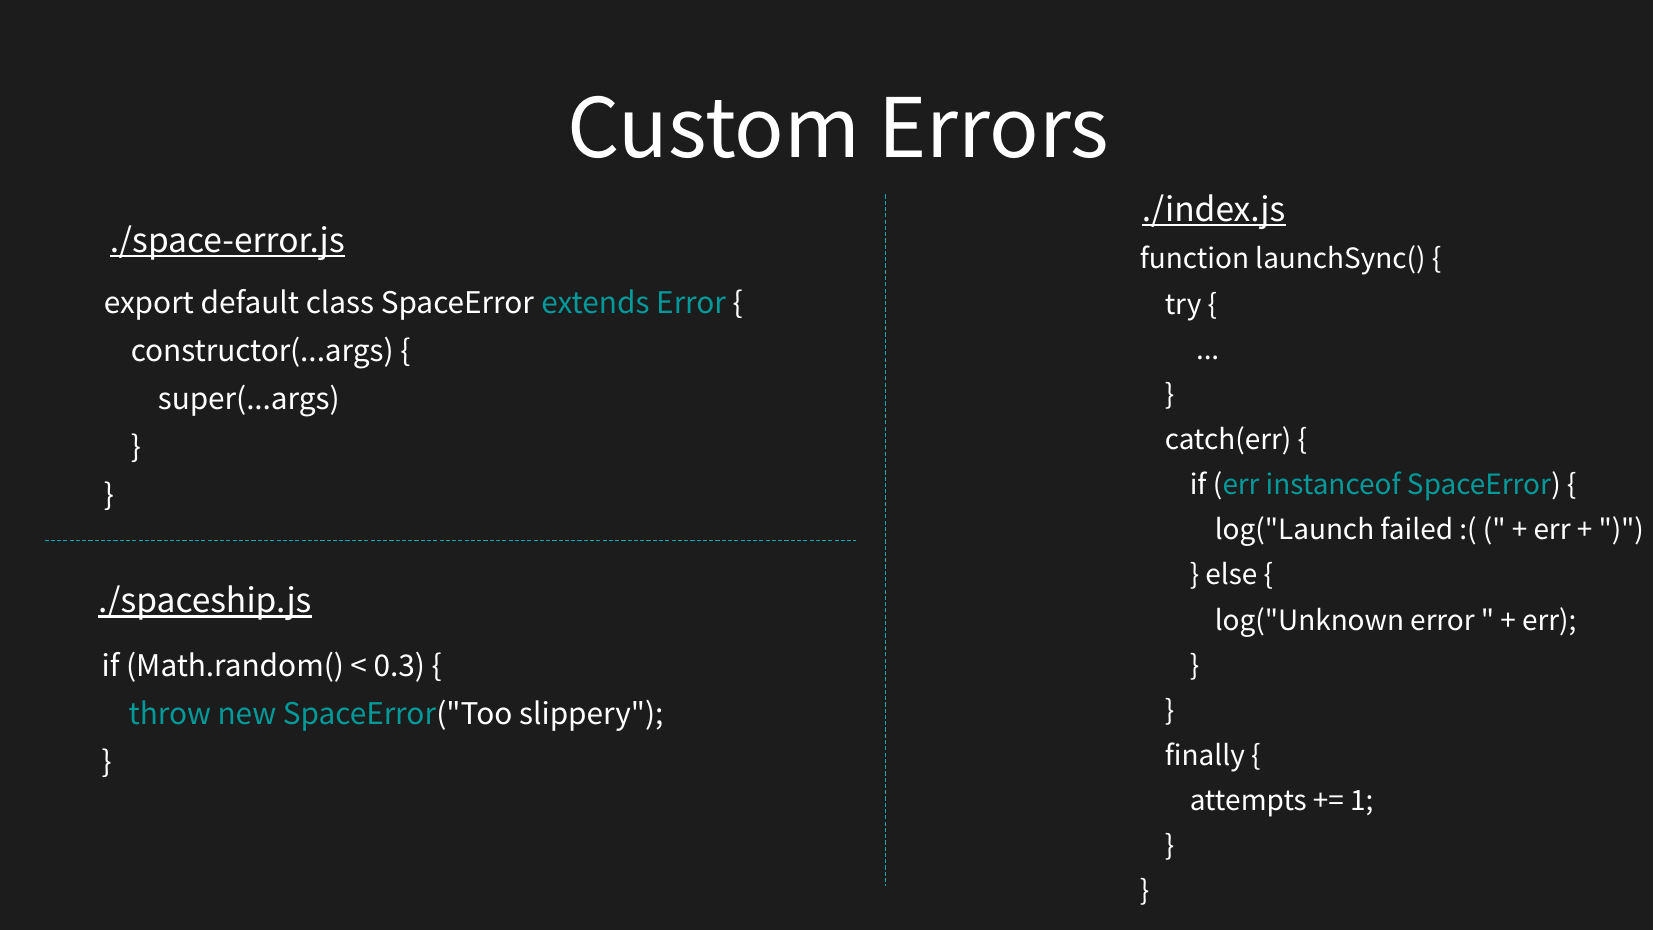

# Custom Errors
./index.js
./space-error.js
function launchSync() {
 try {
 ...
 }
 catch(err) {
 if (err instanceof SpaceError) {
 log("Launch failed :( (" + err + ")")
 } else {
 log("Unknown error " + err);
 }
 }
 finally {
 attempts += 1;
 }
}
export default class SpaceError extends Error {
 constructor(...args) {
 super(...args)
 }
}
./spaceship.js
 if (Math.random() < 0.3) {
 throw new SpaceError("Too slippery");
 }